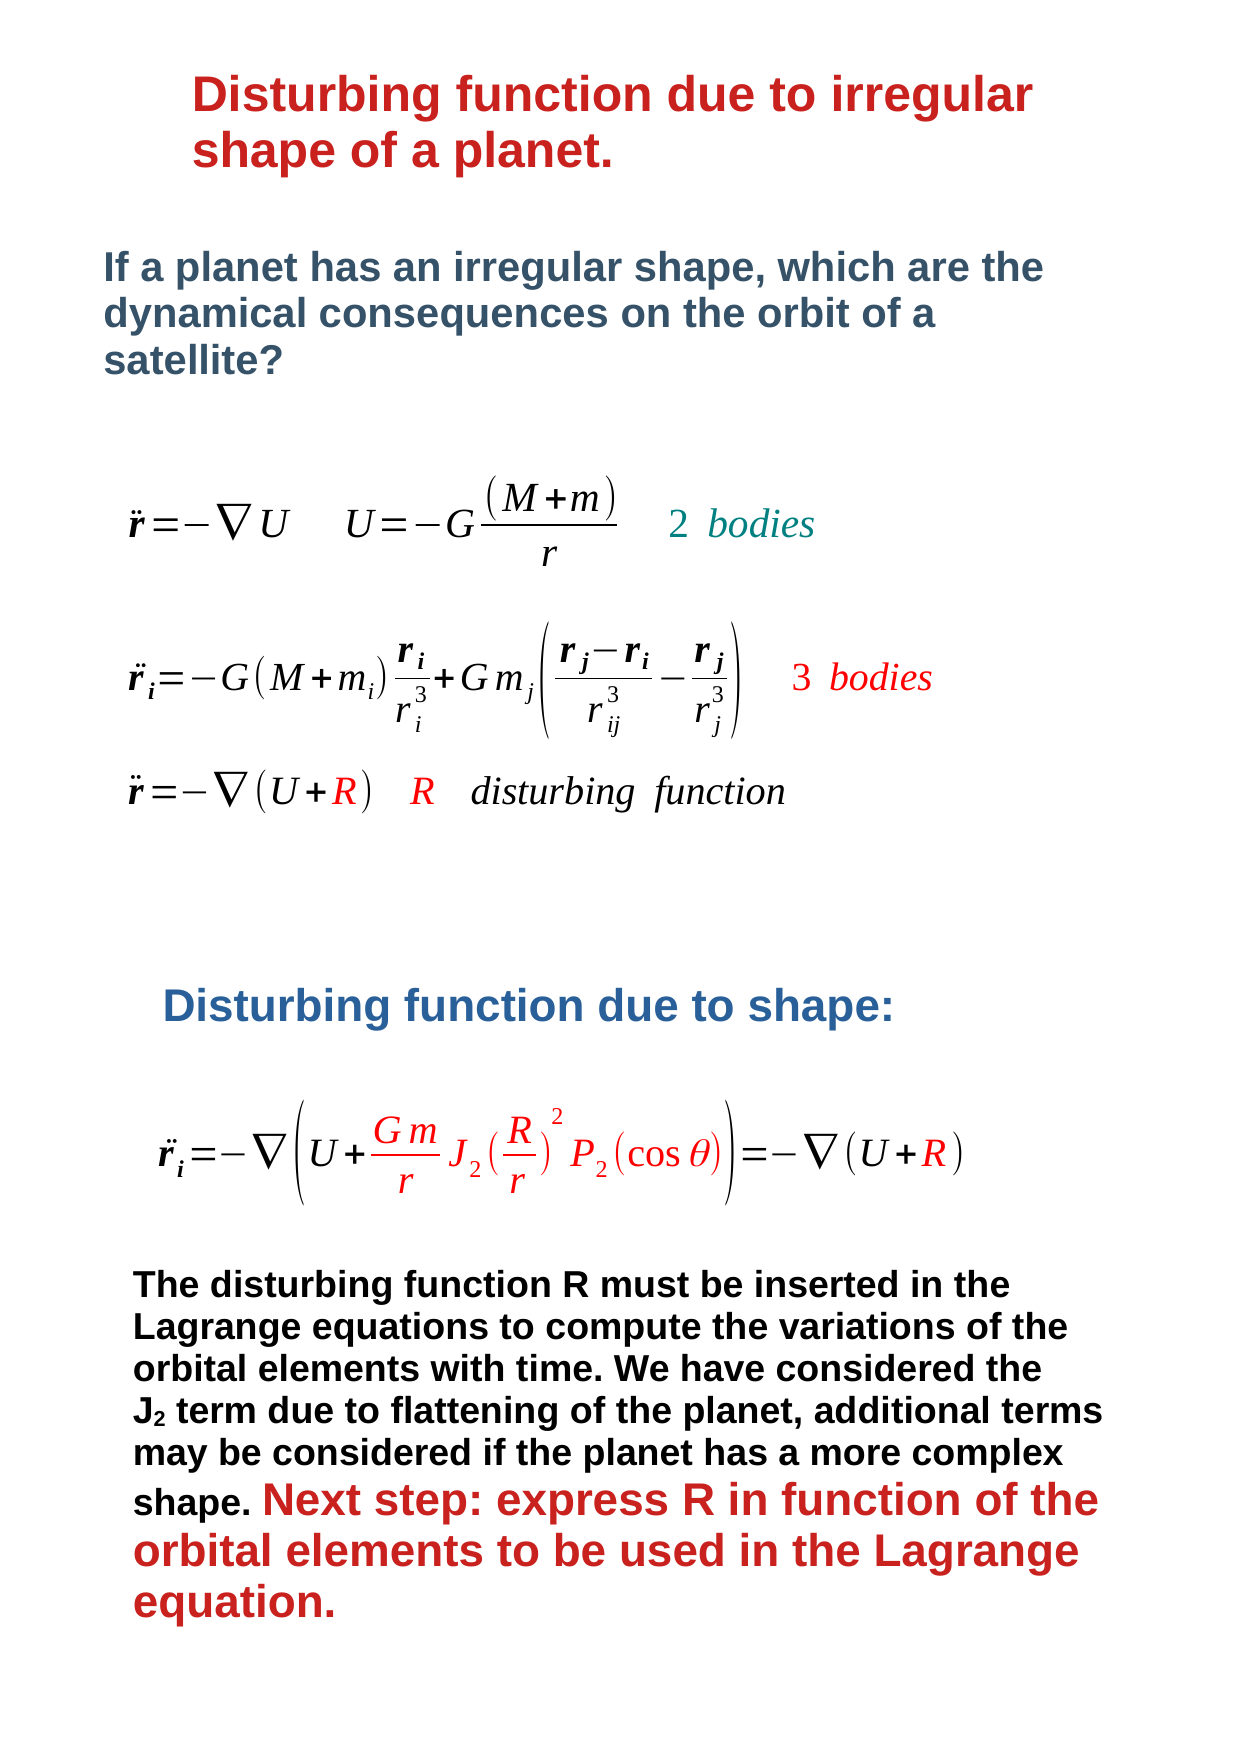

Disturbing function due to irregular
shape of a planet.
If a planet has an irregular shape, which are the dynamical consequences on the orbit of a satellite?
Disturbing function due to shape:
The disturbing function R must be inserted in the Lagrange equations to compute the variations of the orbital elements with time. We have considered the
J2 term due to flattening of the planet, additional terms may be considered if the planet has a more complex shape. Next step: express R in function of the orbital elements to be used in the Lagrange equation.